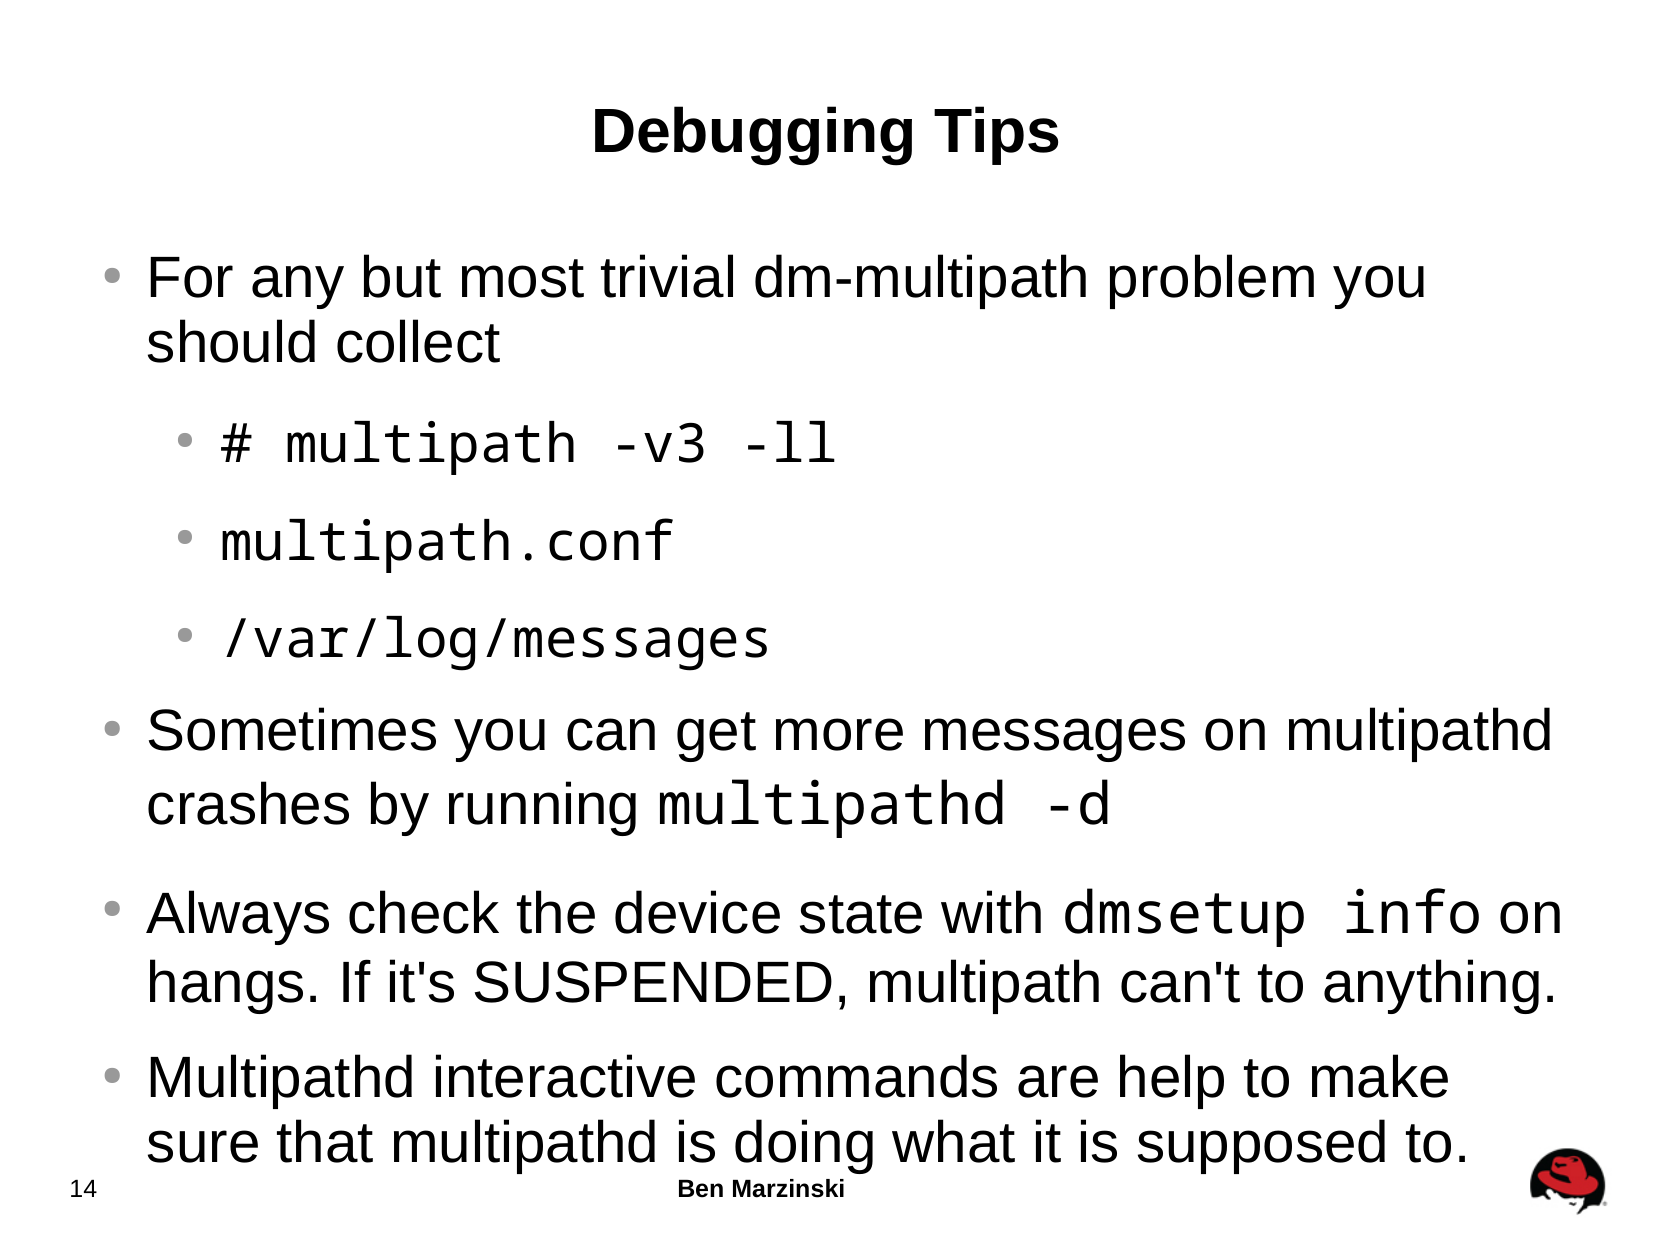

# Debugging Tips
For any but most trivial dm-multipath problem you should collect
# multipath -v3 -ll
multipath.conf
/var/log/messages
Sometimes you can get more messages on multipathd crashes by running multipathd -d
Always check the device state with dmsetup info on hangs. If it's SUSPENDED, multipath can't to anything.
Multipathd interactive commands are help to make sure that multipathd is doing what it is supposed to.